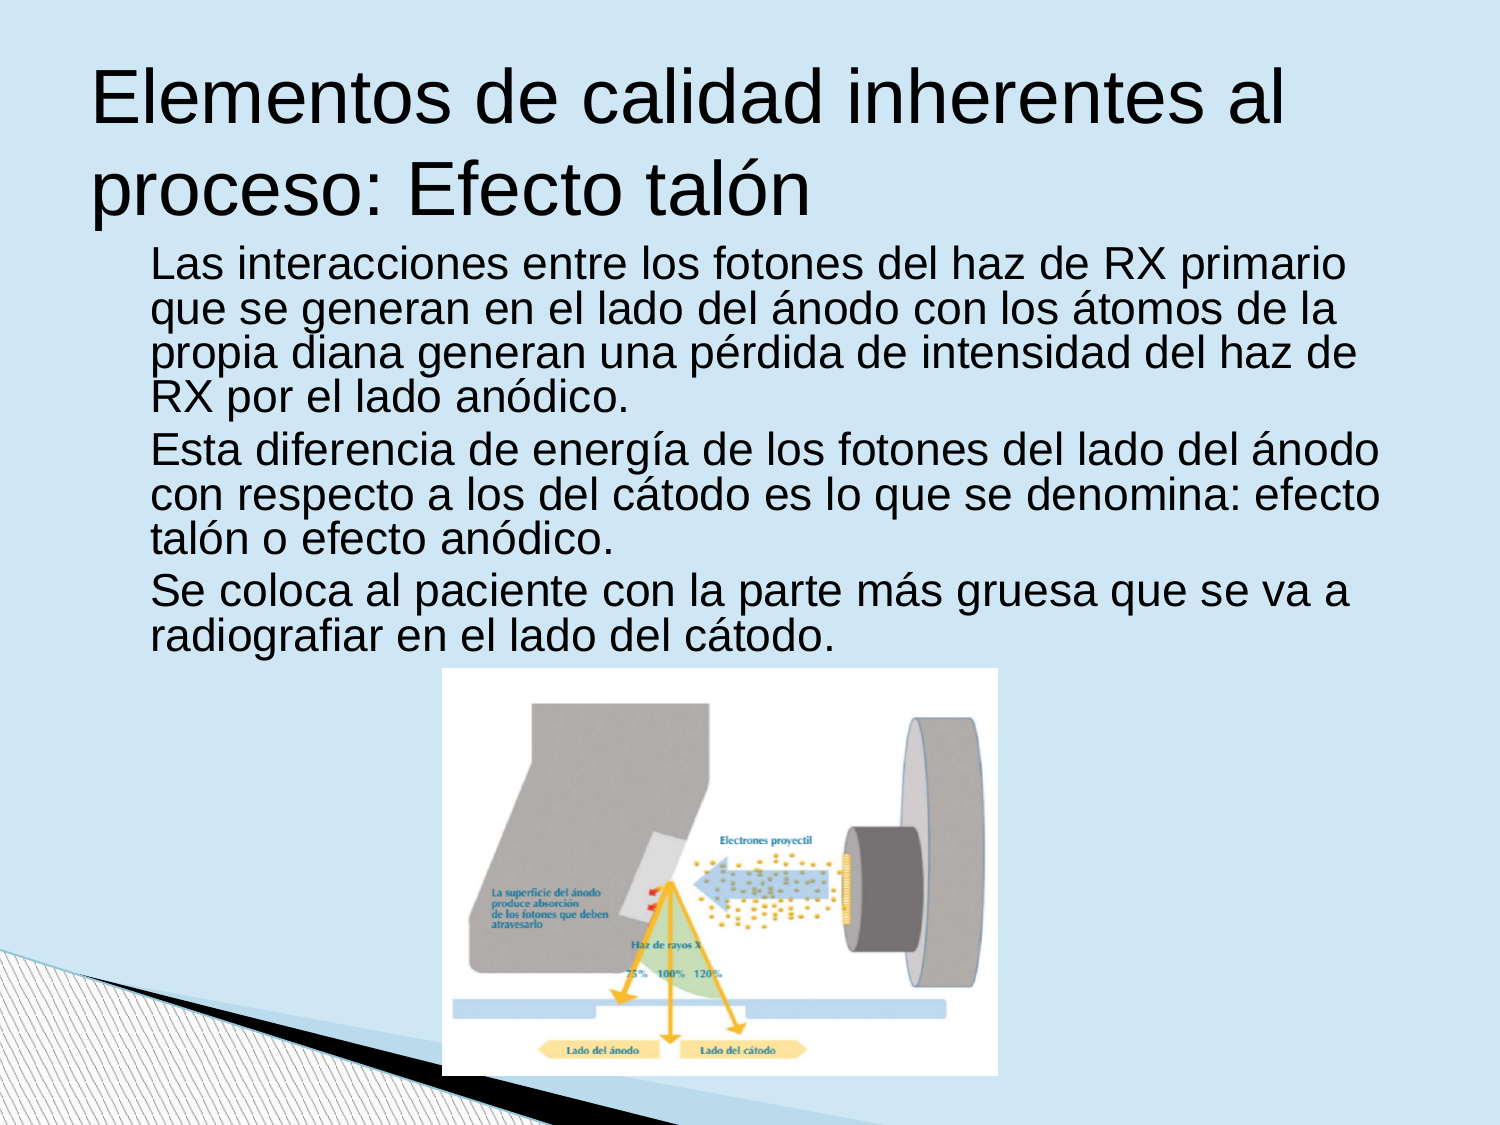

# Elementos de calidad inherentes al proceso: Efecto talón
Las interacciones entre los fotones del haz de RX primario que se generan en el lado del ánodo con los átomos de la propia diana generan una pérdida de intensidad del haz de RX por el lado anódico.
Esta diferencia de energía de los fotones del lado del ánodo con respecto a los del cátodo es lo que se denomina: efecto talón o efecto anódico.
Se coloca al paciente con la parte más gruesa que se va a radiografiar en el lado del cátodo.